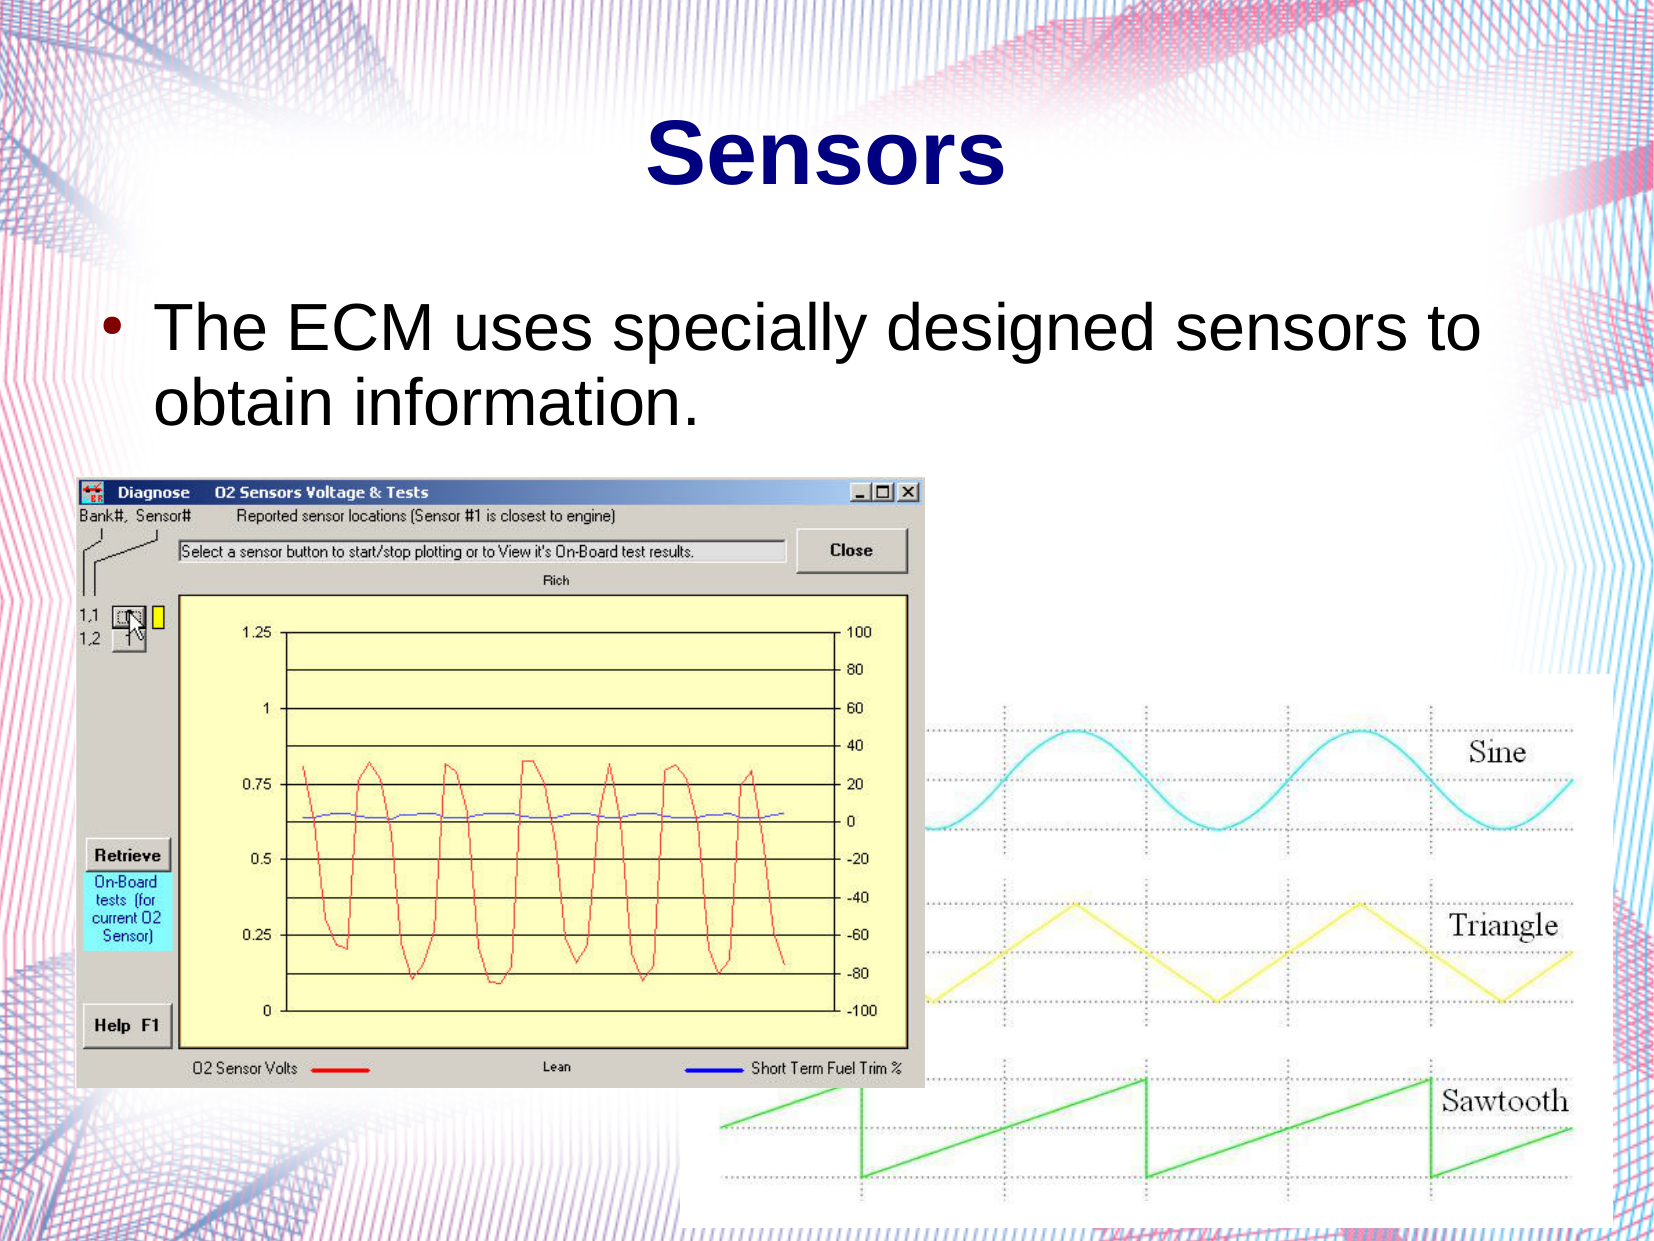

# Sensors
The ECM uses specially designed sensors to obtain information.